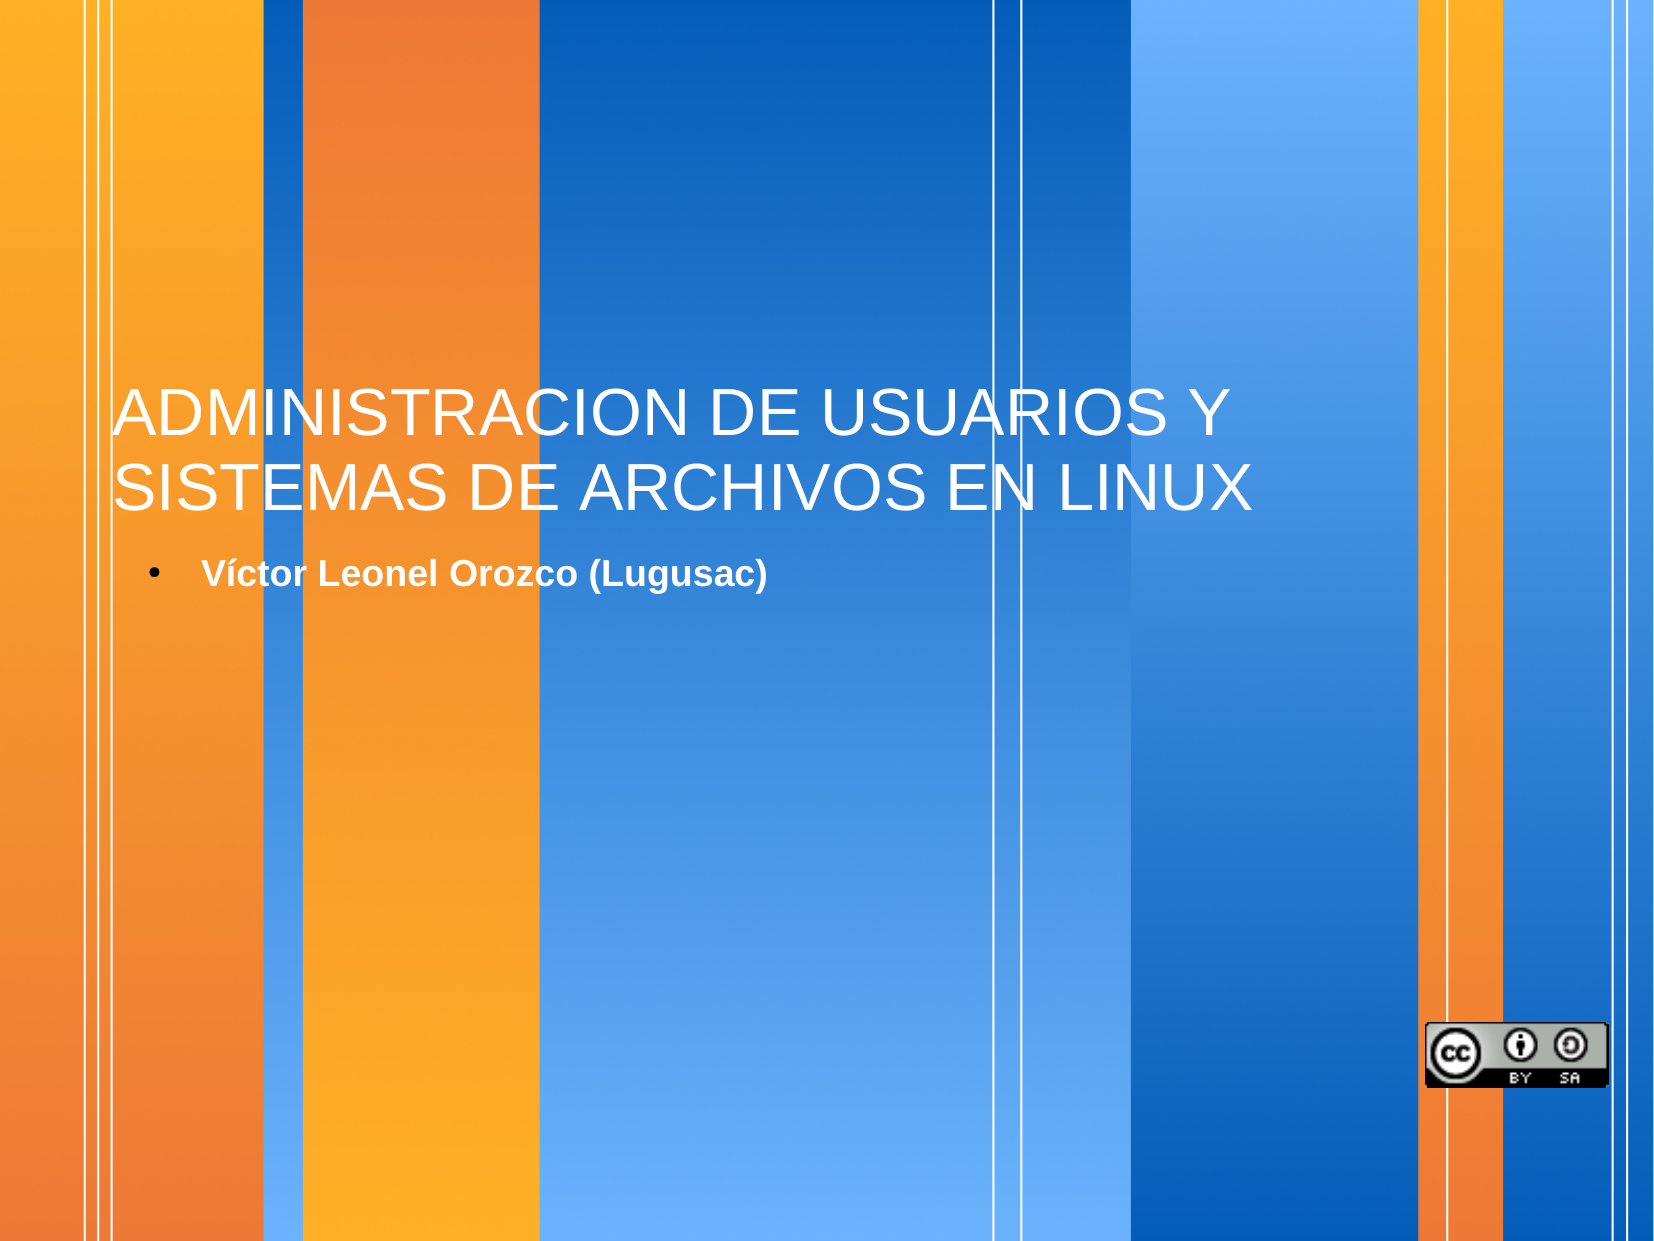

# ADMINISTRACION DE USUARIOS Y SISTEMAS DE ARCHIVOS EN LINUX
Víctor Leonel Orozco (Lugusac)